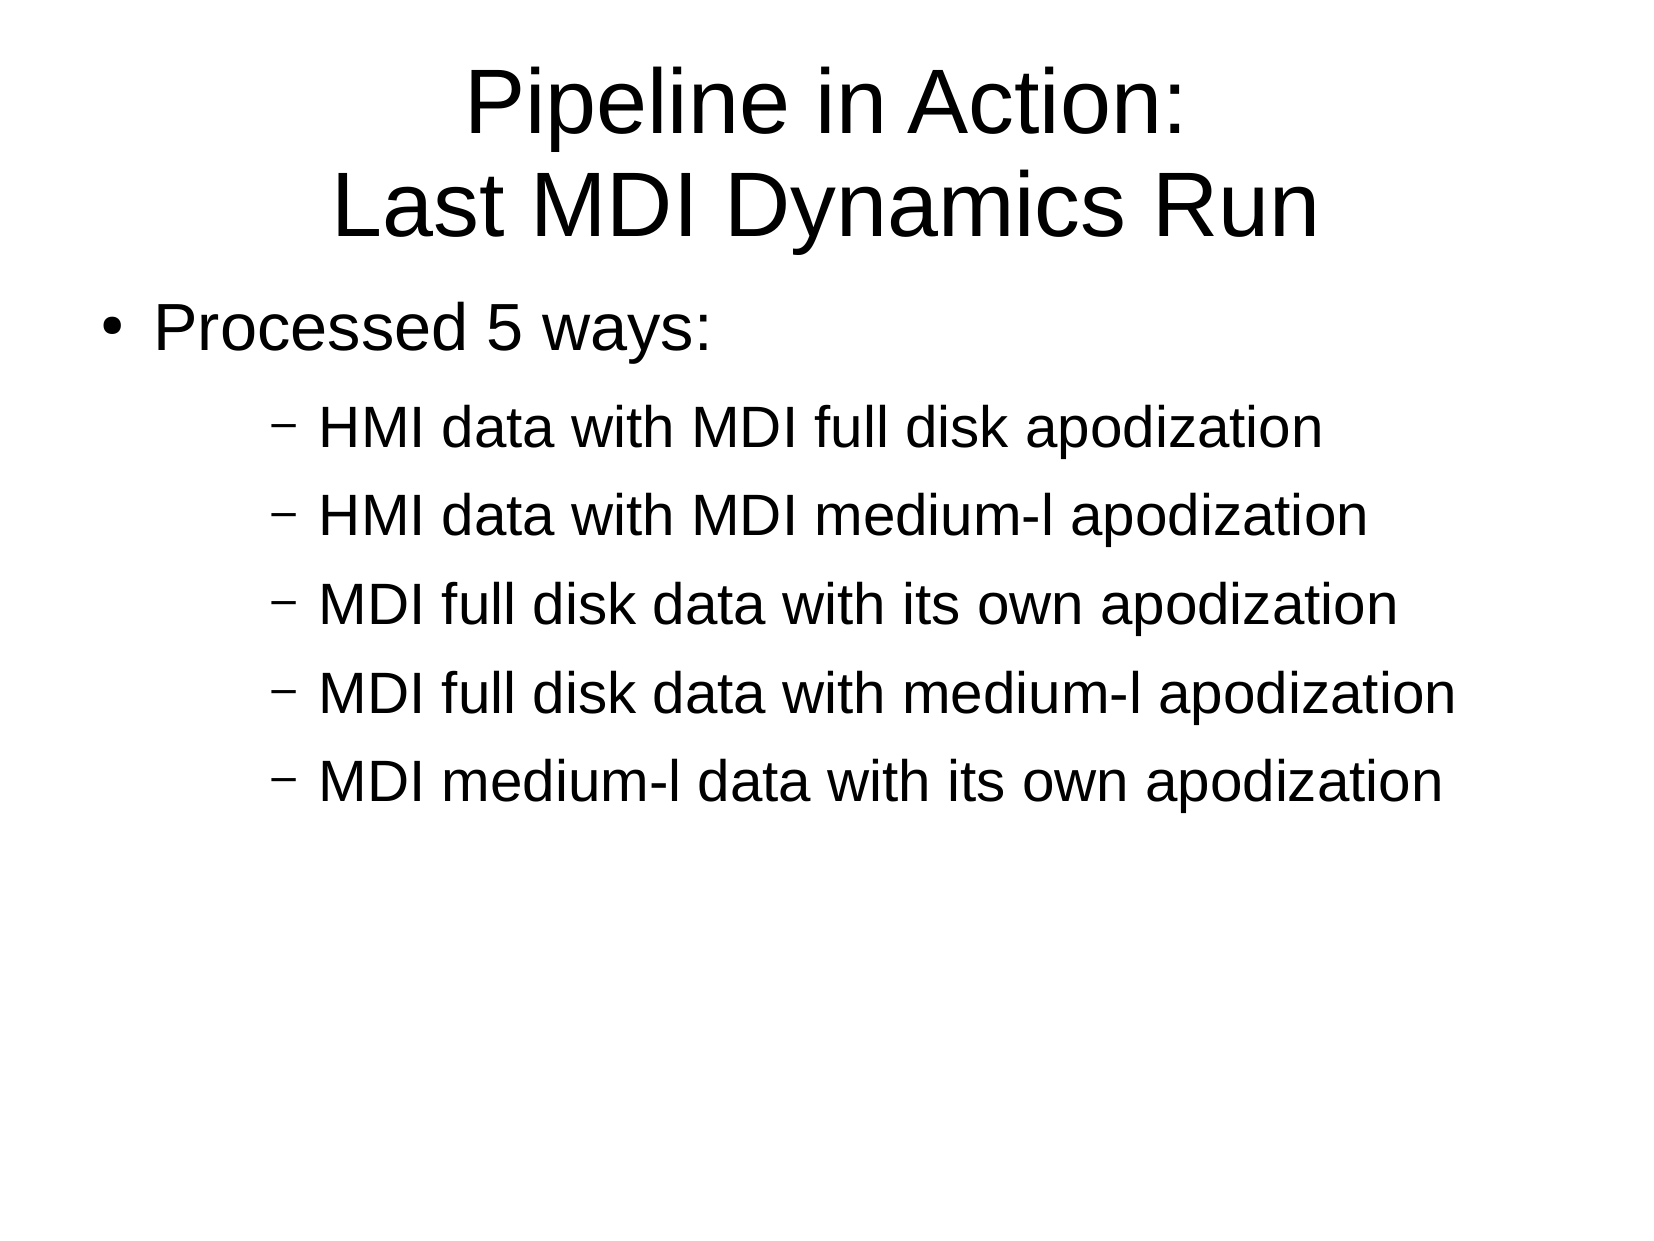

# Pipeline in Action: Last MDI Dynamics Run
Processed 5 ways:
HMI data with MDI full disk apodization
HMI data with MDI medium-l apodization
MDI full disk data with its own apodization
MDI full disk data with medium-l apodization
MDI medium-l data with its own apodization